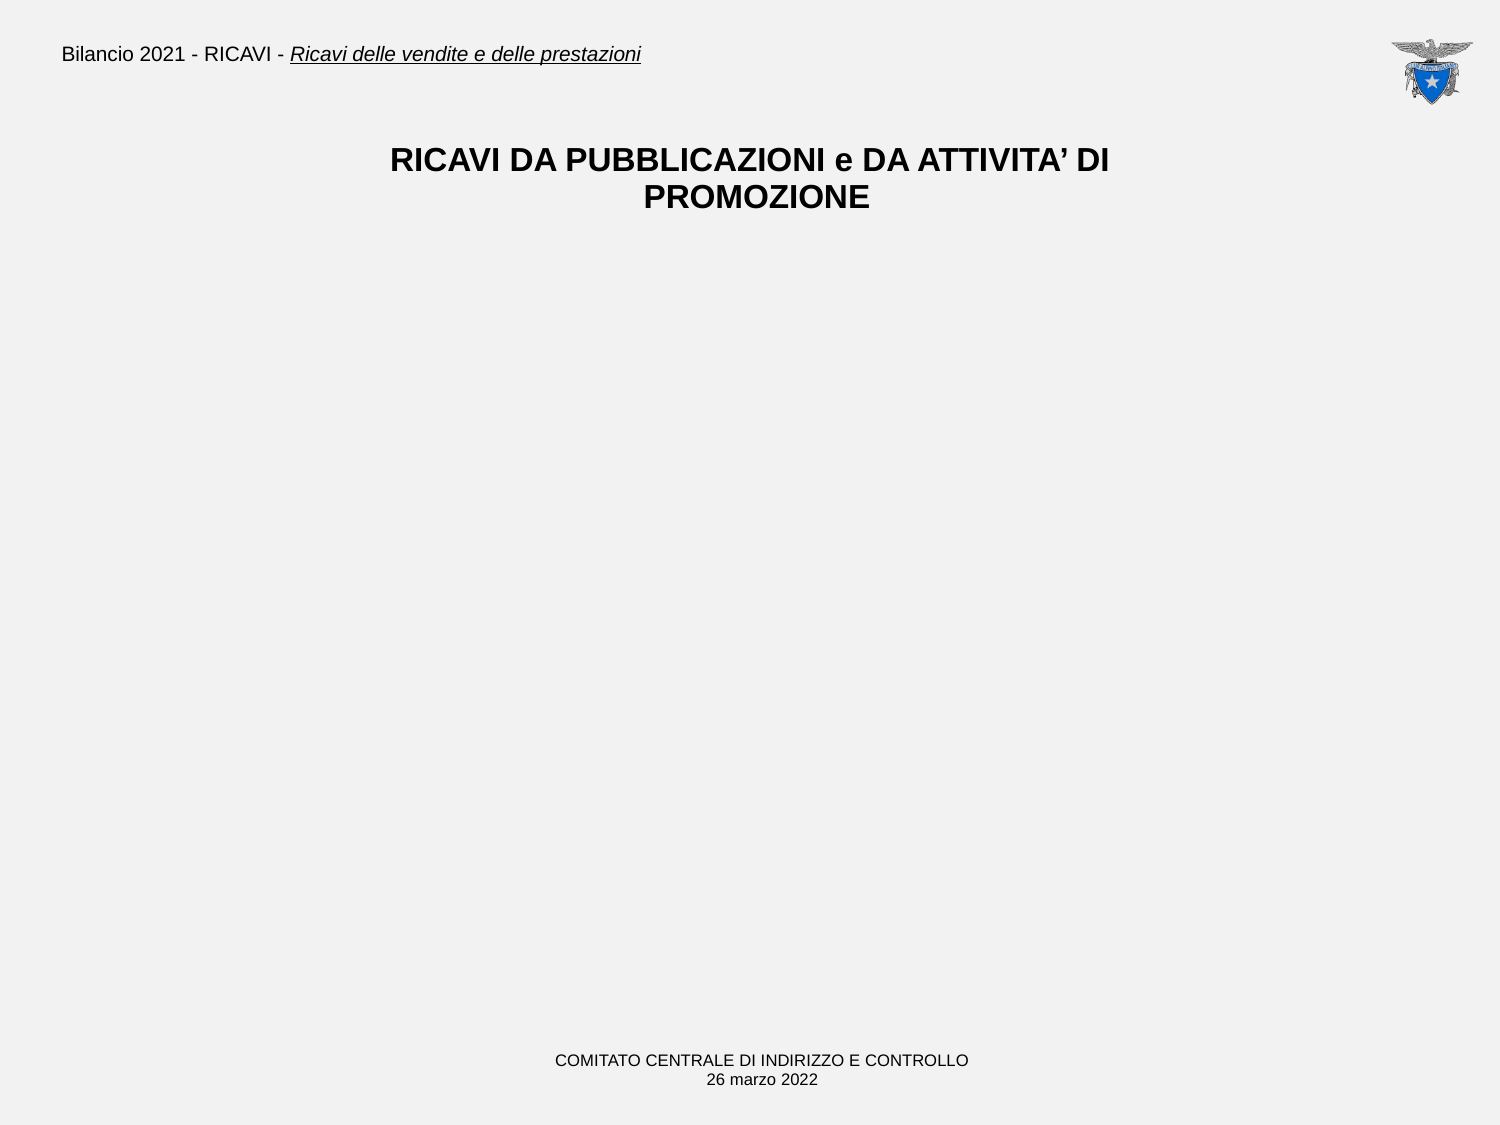

Bilancio 2021 - RICAVI - Ricavi delle vendite e delle prestazioni
RICAVI DA PUBBLICAZIONI e DA ATTIVITA’ DI PROMOZIONE
COMITATO CENTRALE DI INDIRIZZO E CONTROLLO
26 marzo 2022